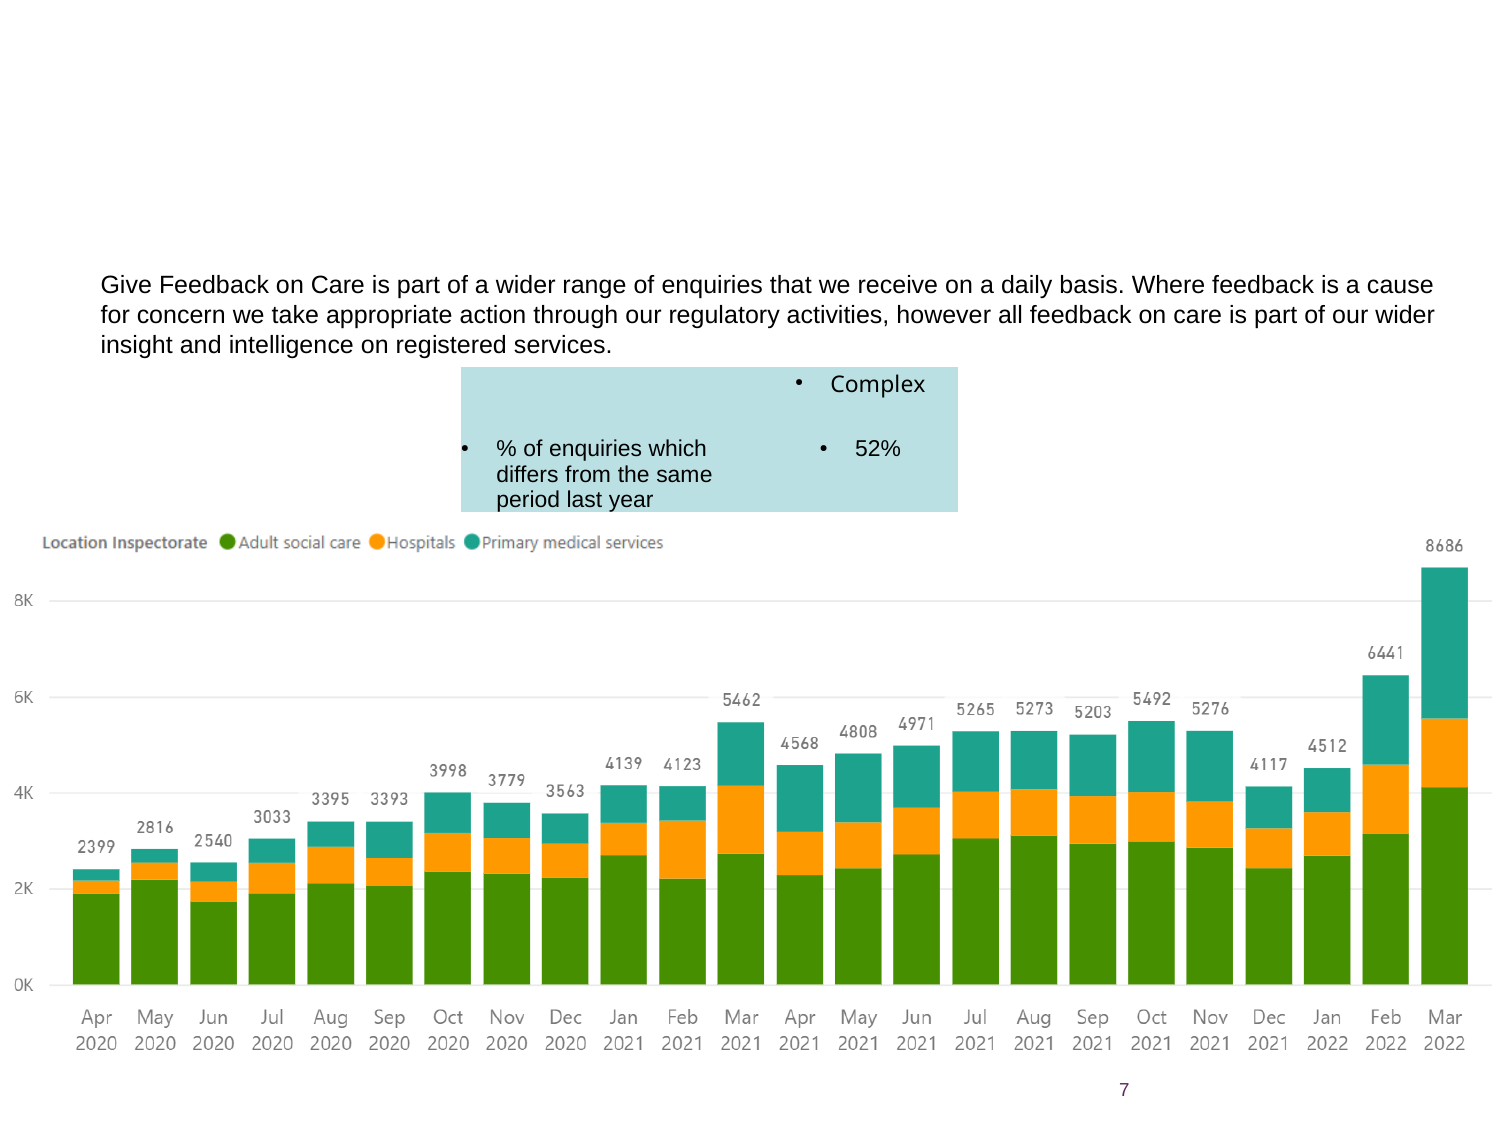

# Respond to Risks Through external engagement we will increase volume of people giving us feedback on their care
Give Feedback on Care is part of a wider range of enquiries that we receive on a daily basis. Where feedback is a cause for concern we take appropriate action through our regulatory activities, however all feedback on care is part of our wider insight and intelligence on registered services.
| | Complex |
| --- | --- |
| % of enquiries which differs from the same period last year | 52% |